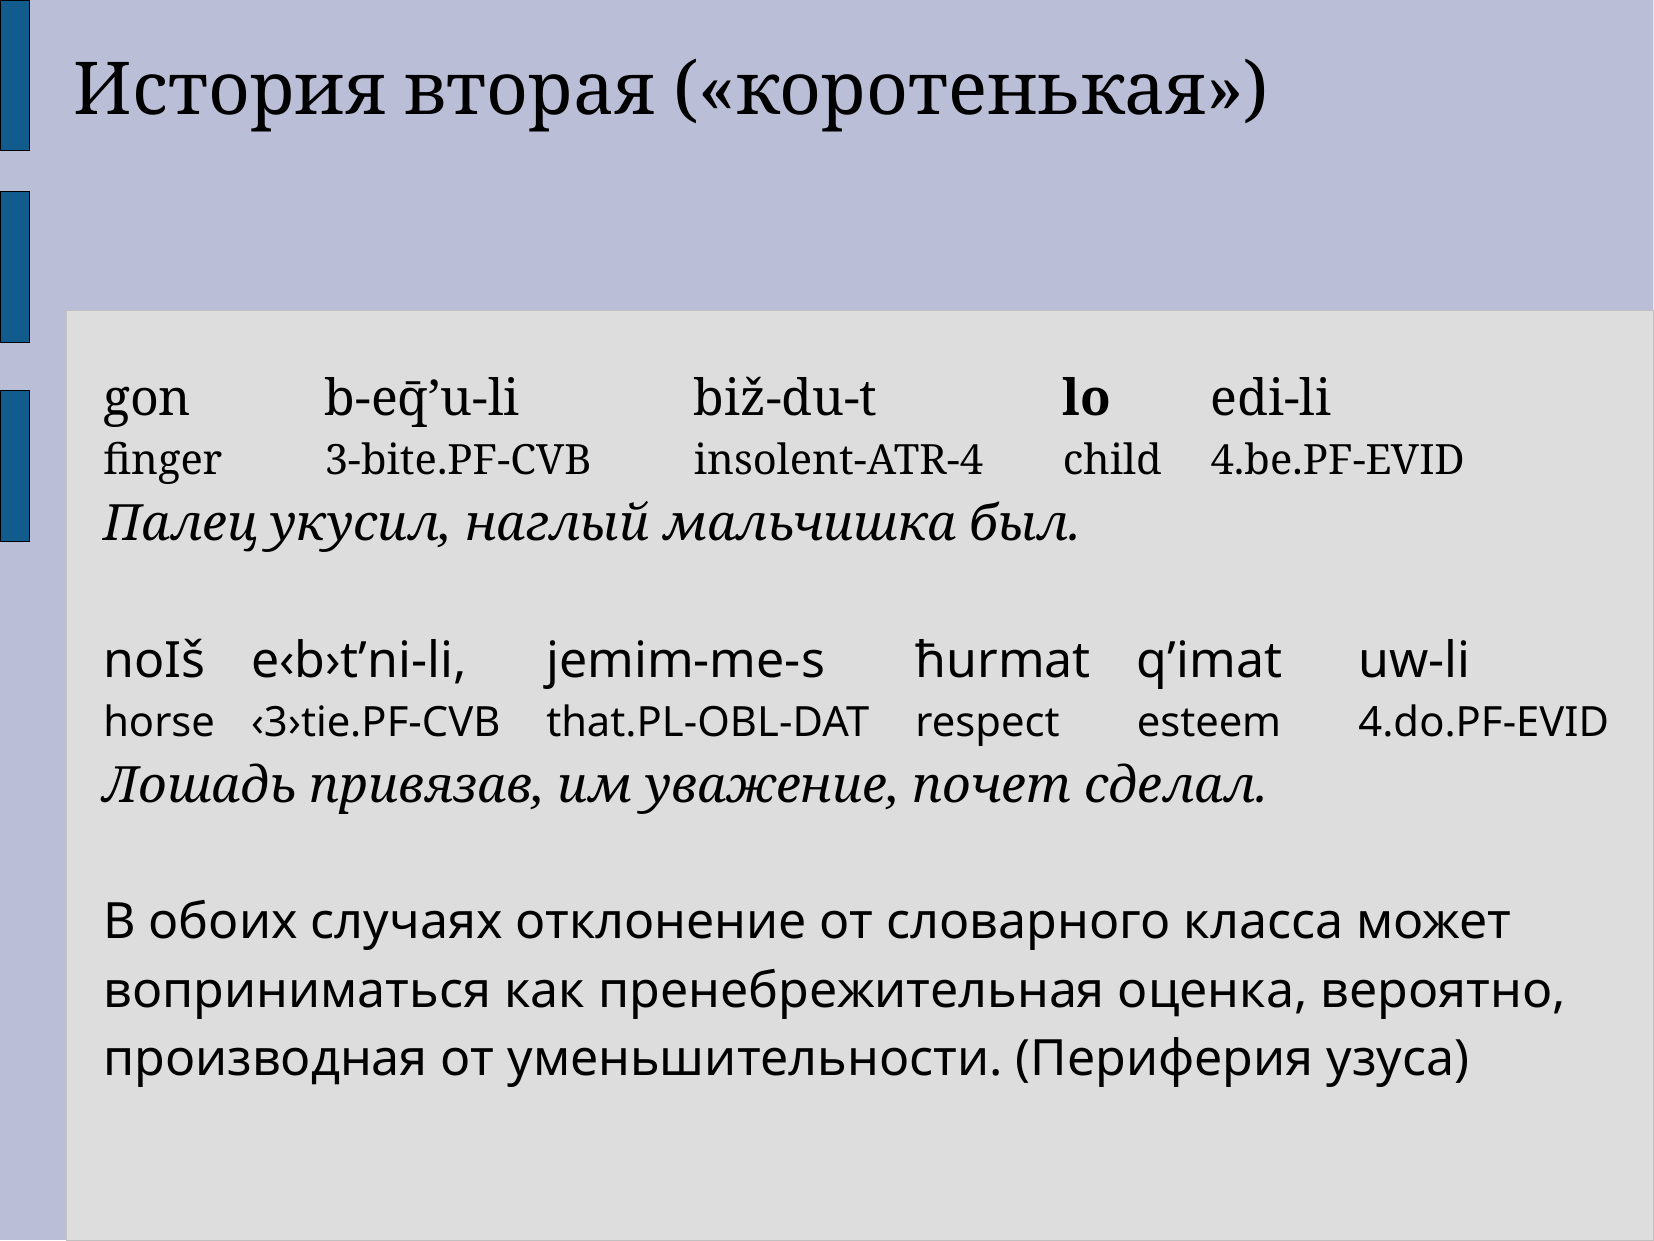

История вторая («коротенькая»)
gon		b-eq̄ʼu-li			biž-du-t			lo		edi-li
finger		3-bite.PF-CVB		insolent-ATR-4		child	4.be.PF-EVID
Палец укусил, наглый мальчишка был.
noӀš	e‹b›tʼni-li,		jemim-me-s		ħurmat	qʼimat		uw-li
horse	‹3›tie.PF-CVB	that.PL-OBL-DAT	respect		esteem		4.do.PF-EVID
Лошадь привязав, им уважение, почет сделал.
В обоих случаях отклонение от словарного класса может воприниматься как пренебрежительная оценка, вероятно, производная от уменьшительности. (Периферия узуса)